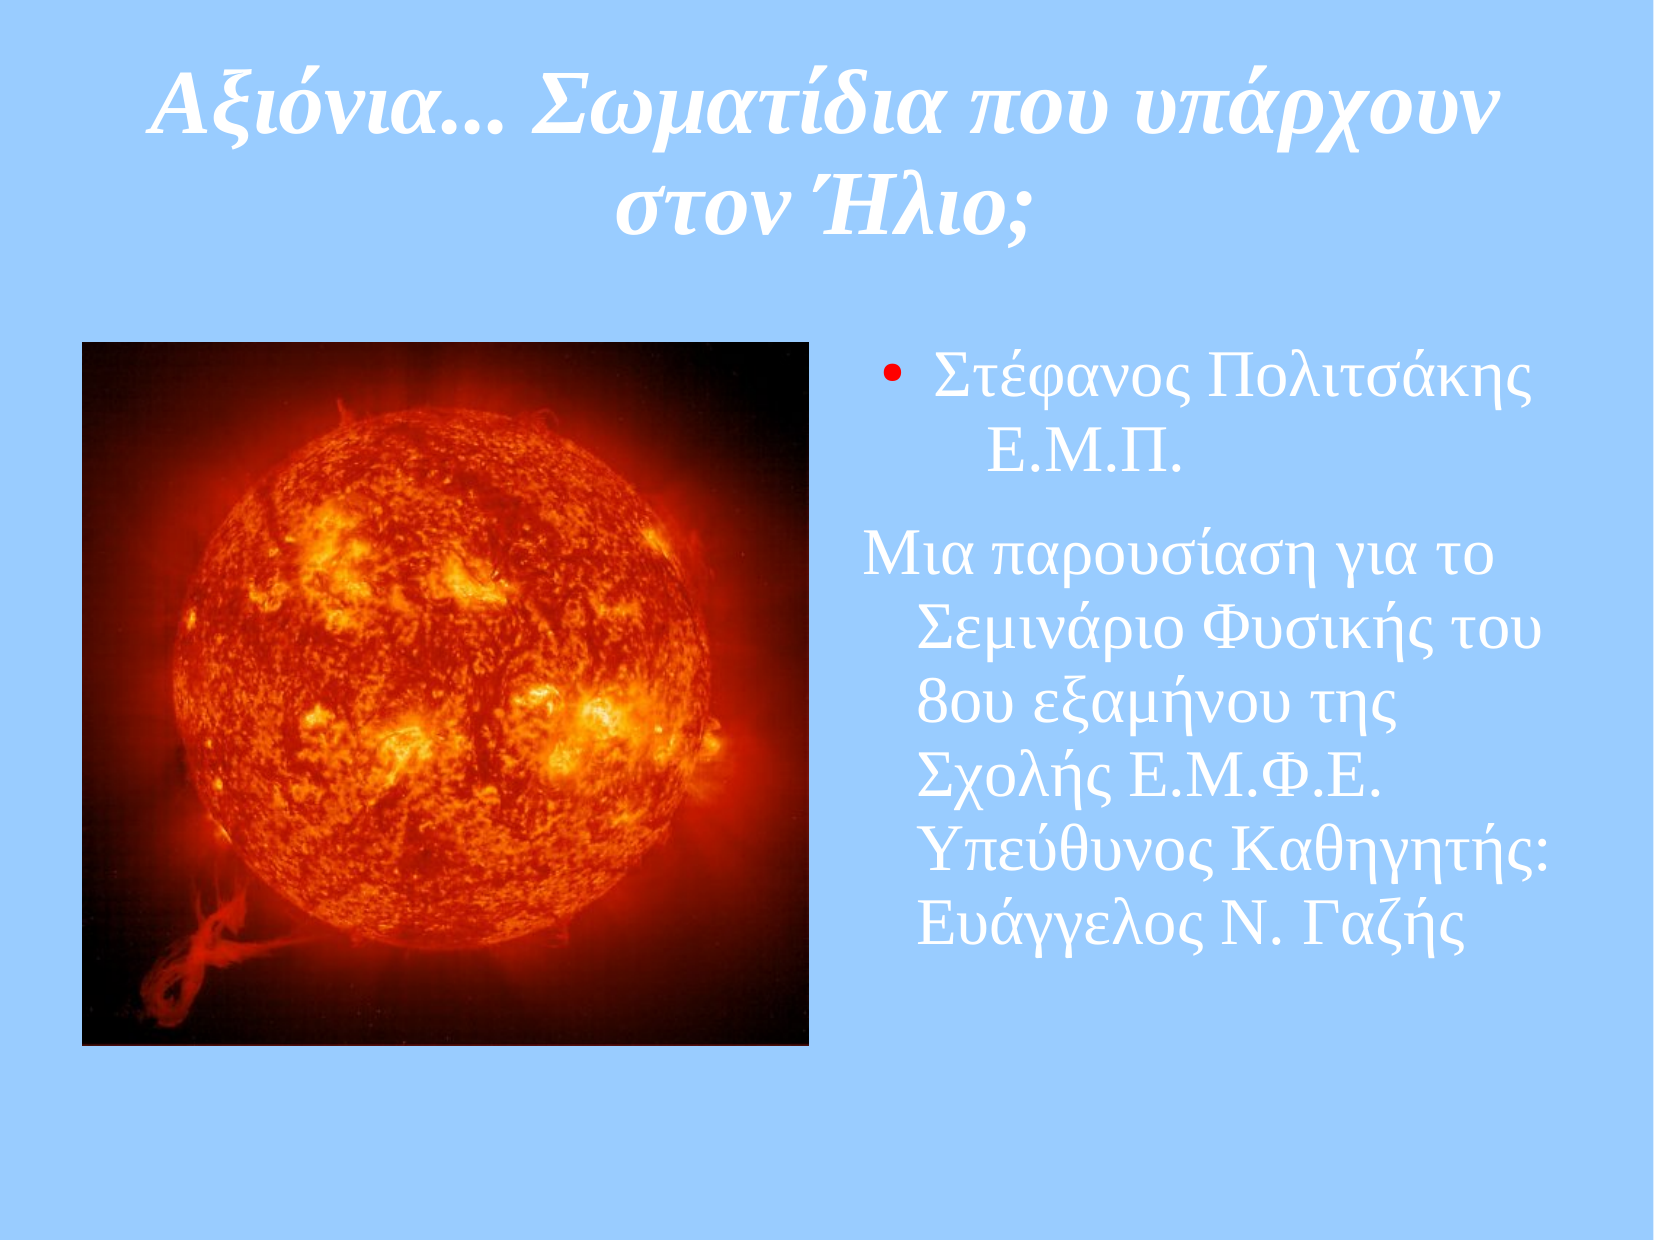

# Αξιόνια... Σωματίδια που υπάρχουν στον Ήλιο;
Στέφανος Πολιτσάκης Ε.Μ.Π.
Μια παρουσίαση για το Σεμινάριο Φυσικής του 8ου εξαμήνου της Σχολής Ε.Μ.Φ.Ε. Υπεύθυνος Καθηγητής: Ευάγγελος Ν. Γαζής